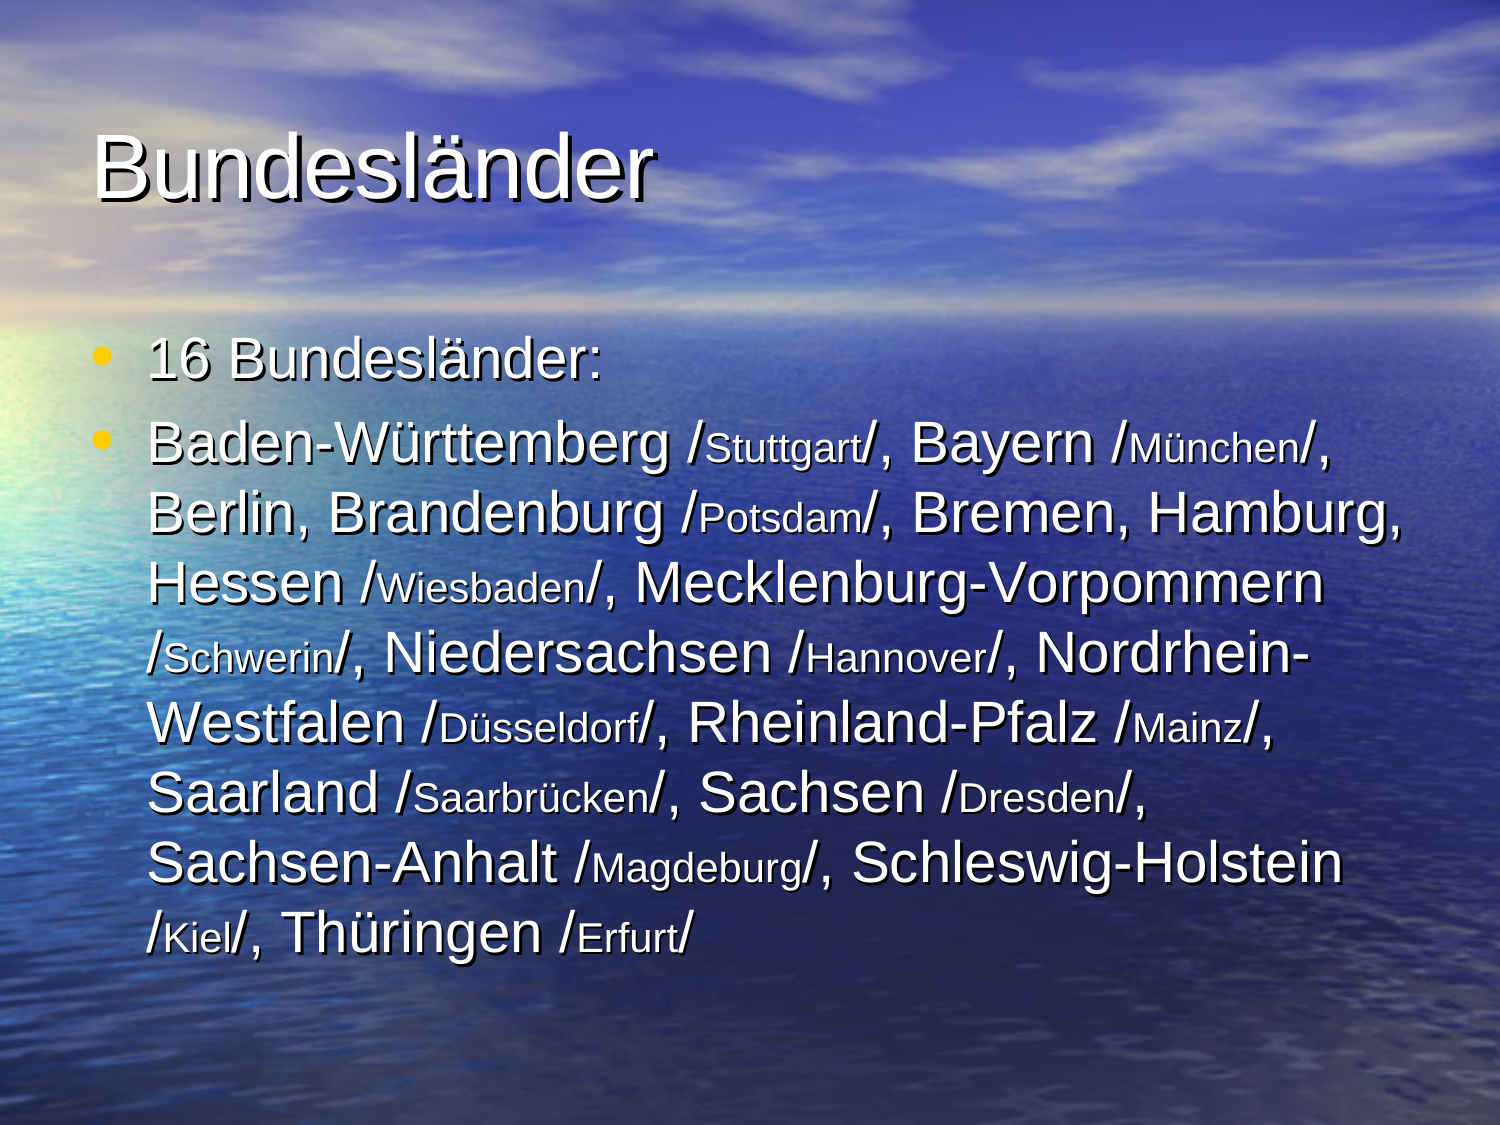

# Bundesländer
16 Bundesländer:
Baden-Württemberg /Stuttgart/, Bayern /München/, Berlin, Brandenburg /Potsdam/, Bremen, Hamburg, Hessen /Wiesbaden/, Mecklenburg-Vorpommern /Schwerin/, Niedersachsen /Hannover/, Nordrhein-Westfalen /Düsseldorf/, Rheinland-Pfalz /Mainz/, Saarland /Saarbrücken/, Sachsen /Dresden/, Sachsen-Anhalt /Magdeburg/, Schleswig-Holstein /Kiel/, Thüringen /Erfurt/